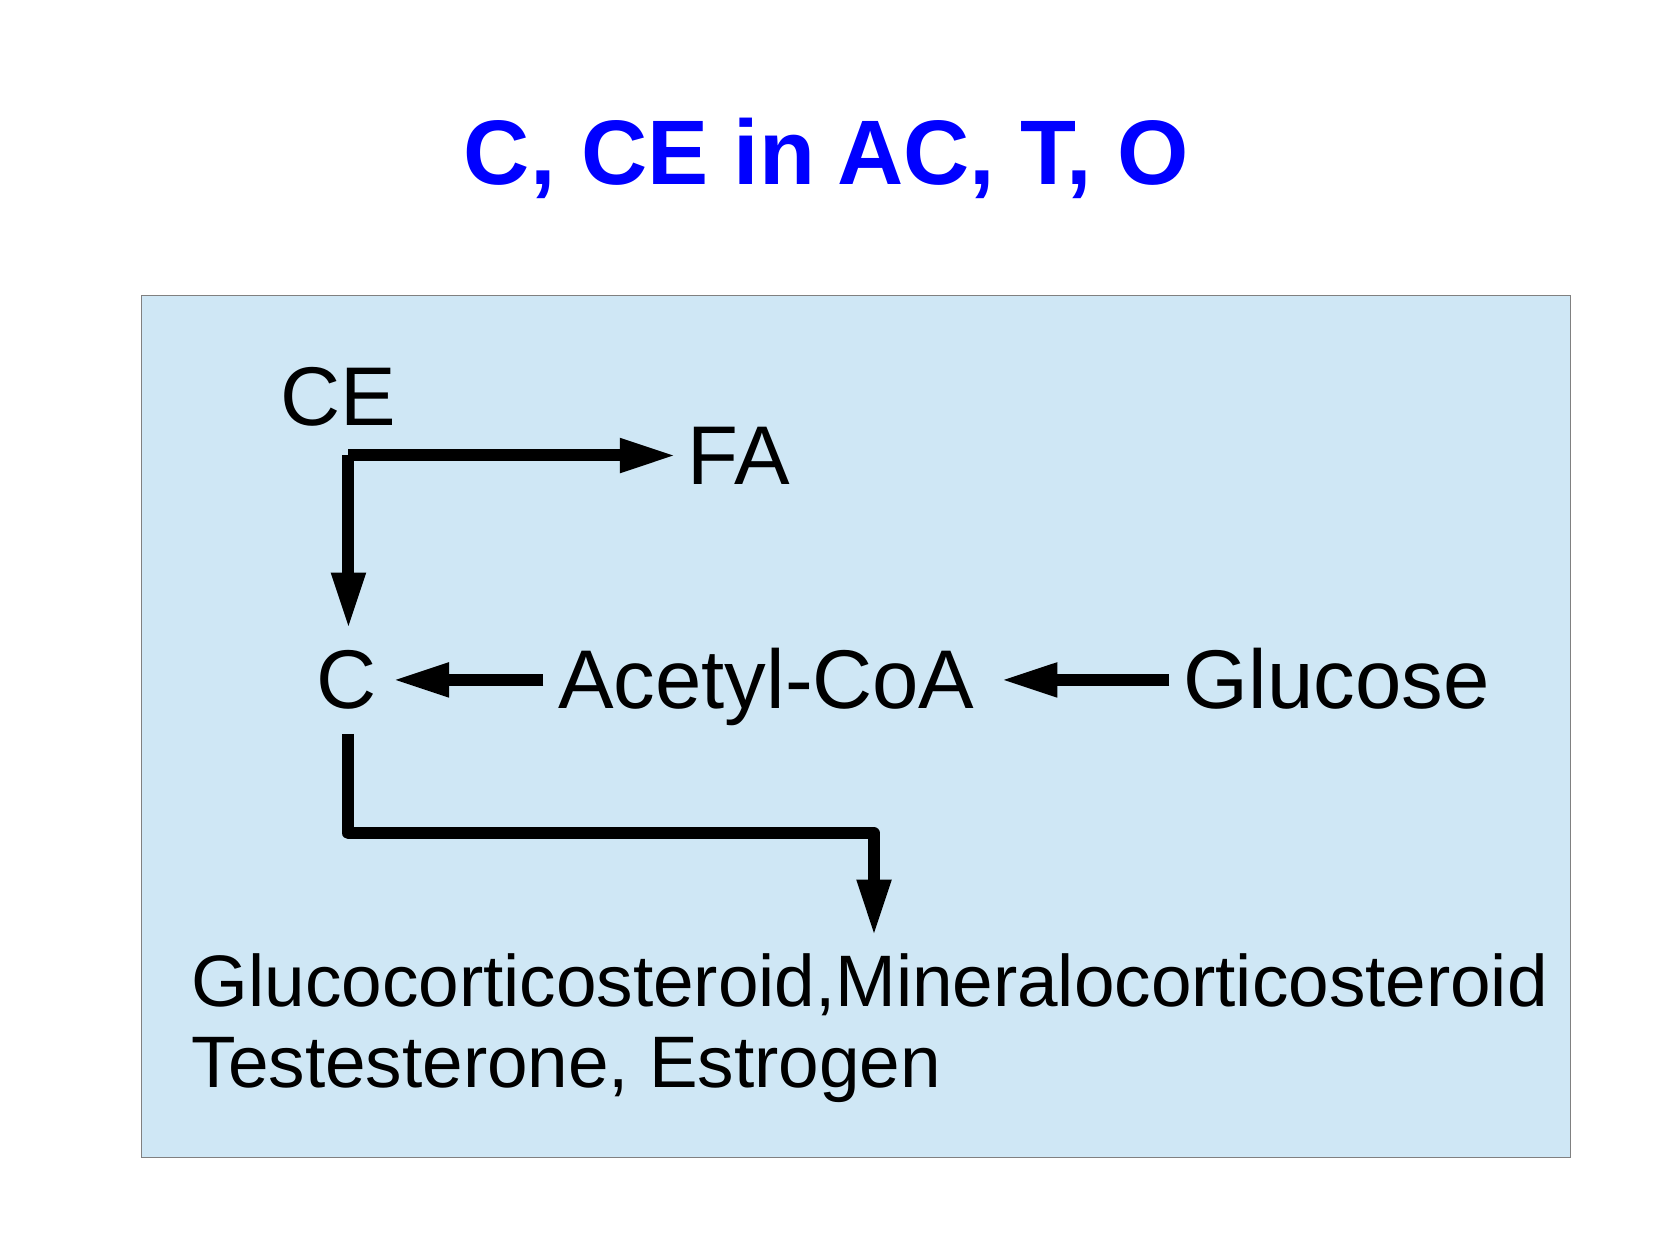

# C, CE in AC, T, O
CE
FA
C
Acetyl-CoA
Glucose
Glucocorticosteroid,MineralocorticosteroidTestesterone, Estrogen